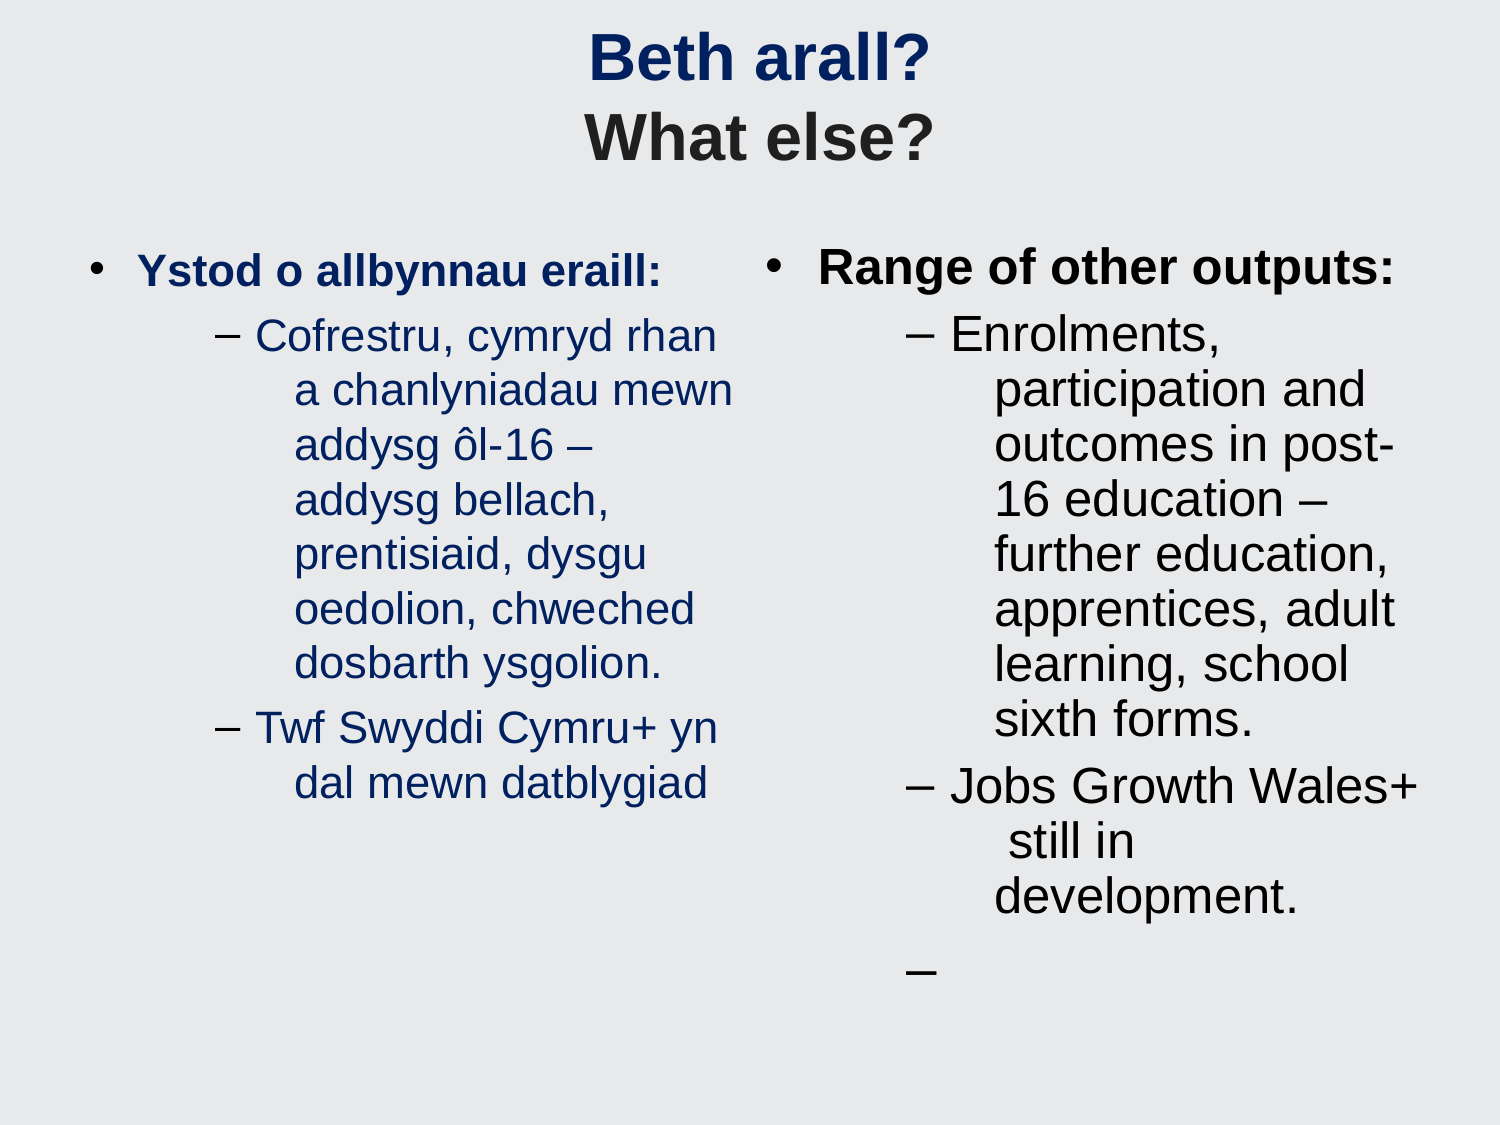

Beth arall?
What else?
Ystod o allbynnau eraill:
Cofrestru, cymryd rhan a chanlyniadau mewn addysg ôl-16 – addysg bellach, prentisiaid, dysgu oedolion, chweched dosbarth ysgolion.
Twf Swyddi Cymru+ yn dal mewn datblygiad
# Range of other outputs:
Enrolments, participation and outcomes in post-16 education – further education, apprentices, adult learning, school sixth forms.
Jobs Growth Wales+ still in development.